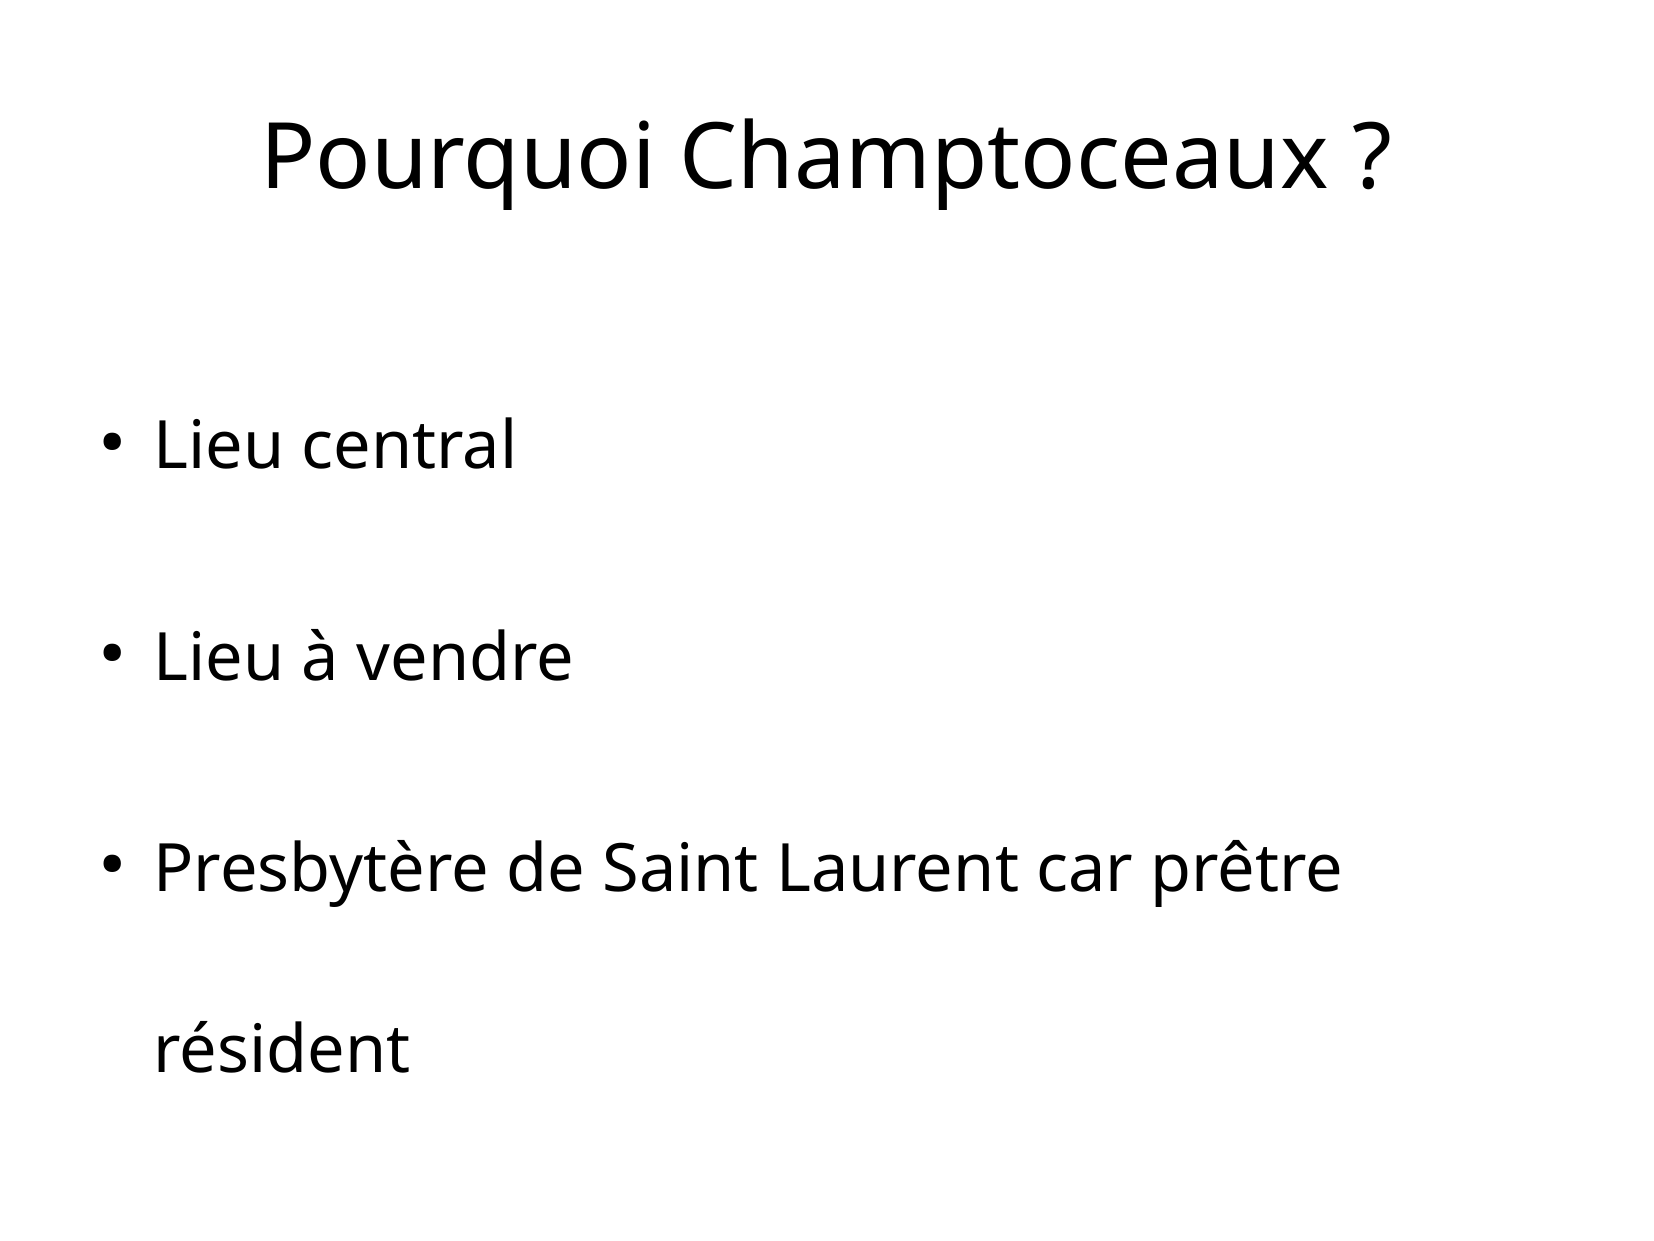

# Pourquoi Champtoceaux ?
Lieu central
Lieu à vendre
Presbytère de Saint Laurent car prêtre résident